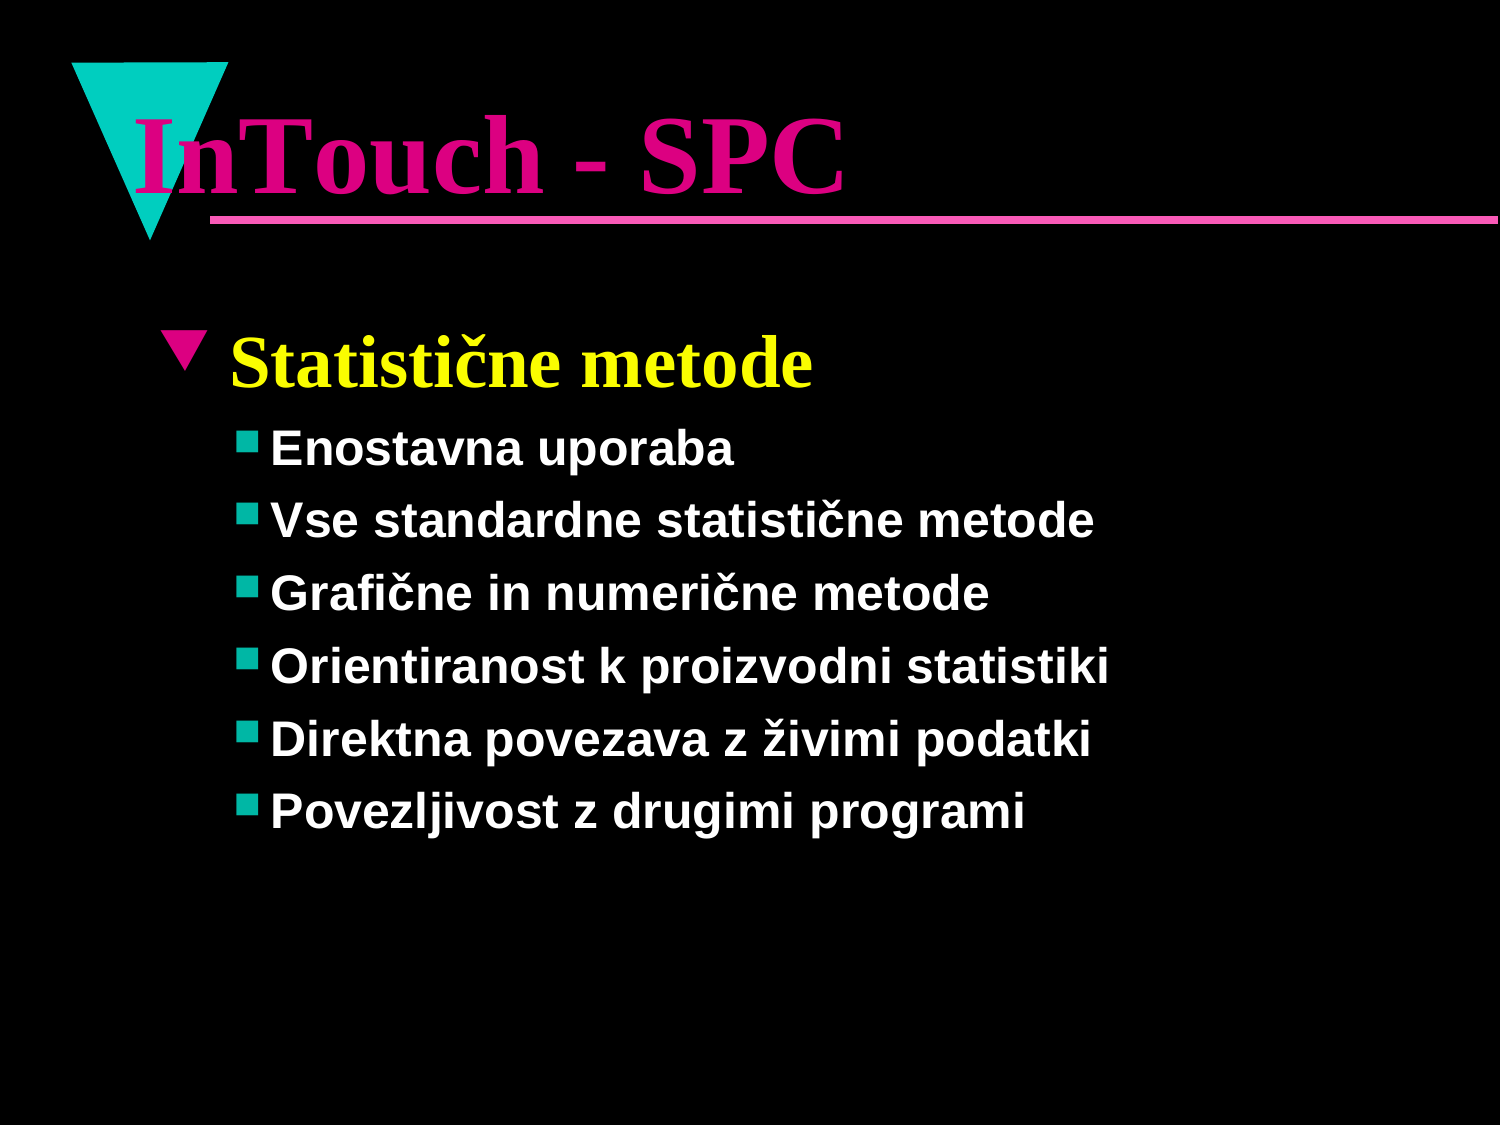

# InTouch - SPC
 Statistične metode
Enostavna uporaba
Vse standardne statistične metode
Grafične in numerične metode
Orientiranost k proizvodni statistiki
Direktna povezava z živimi podatki
Povezljivost z drugimi programi
42